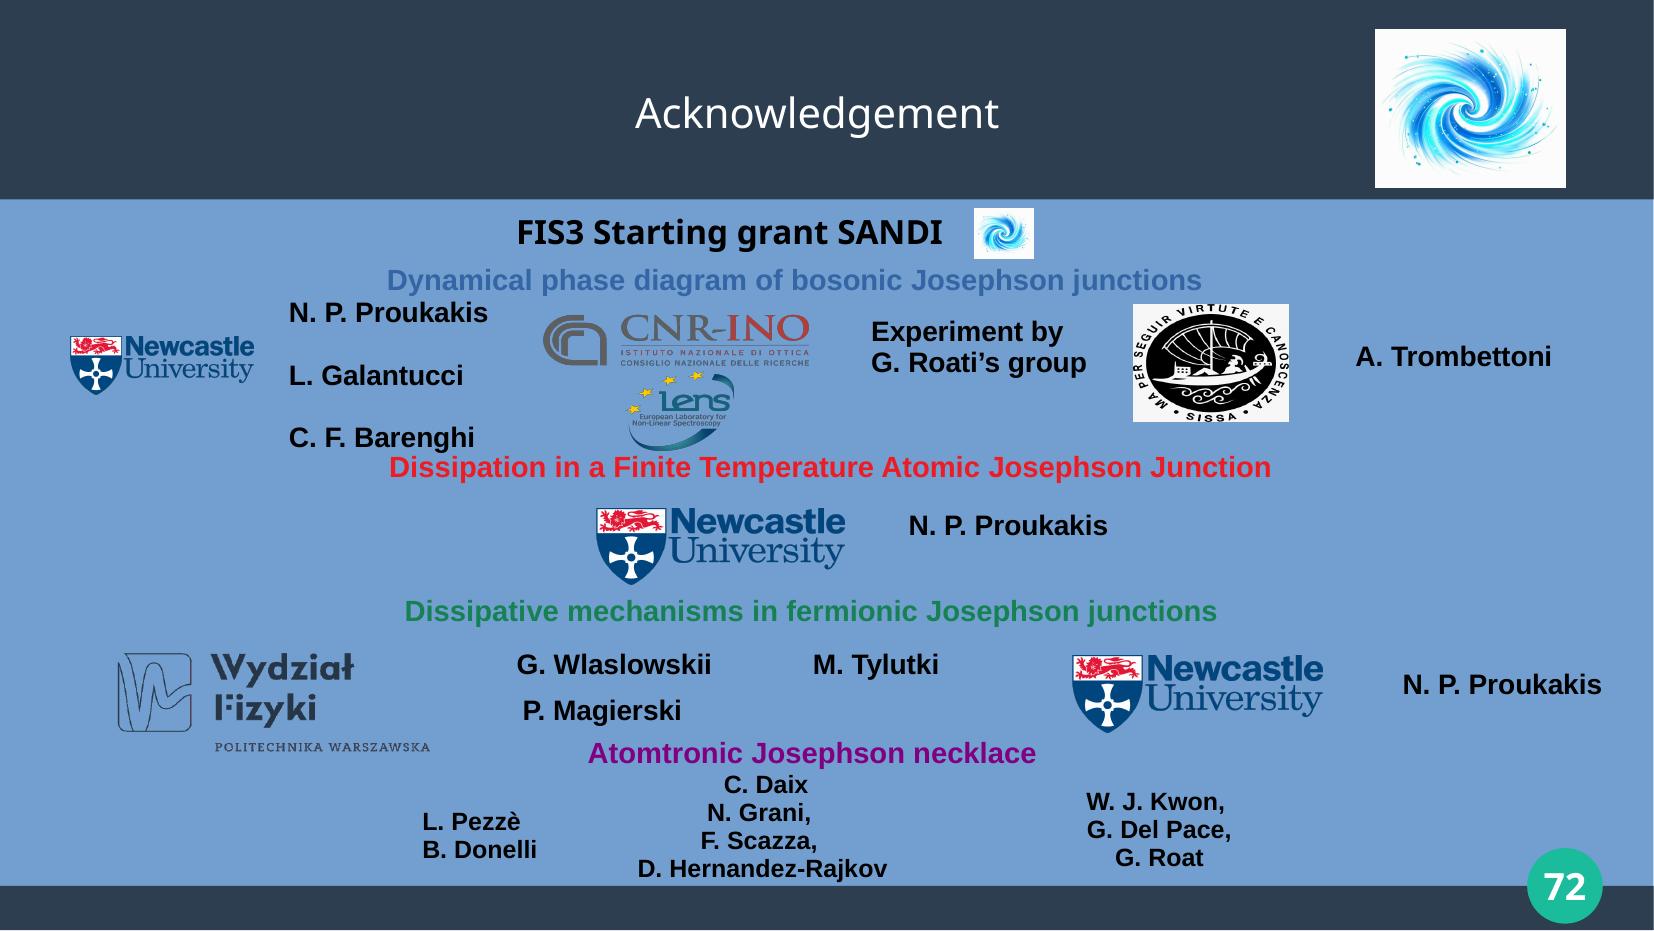

Acknowledgement
FIS3 Starting grant SANDI
Dynamical phase diagram of bosonic Josephson junctions
N. P. Proukakis
L. Galantucci
C. F. Barenghi
Experiment by
G. Roati’s group
A. Trombettoni
 Dissipation in a Finite Temperature Atomic Josephson Junction
N. P. Proukakis
Dissipative mechanisms in fermionic Josephson junctions
G. Wlaslowskii
M. Tylutki
N. P. Proukakis
P. Magierski
L. Pezzè
B. Donelli
Atomtronic Josephson necklace
 C. Daix
 N. Grani,
F. Scazza,
D. Hernandez-Rajkov
W. J. Kwon,
G. Del Pace,
G. Roat